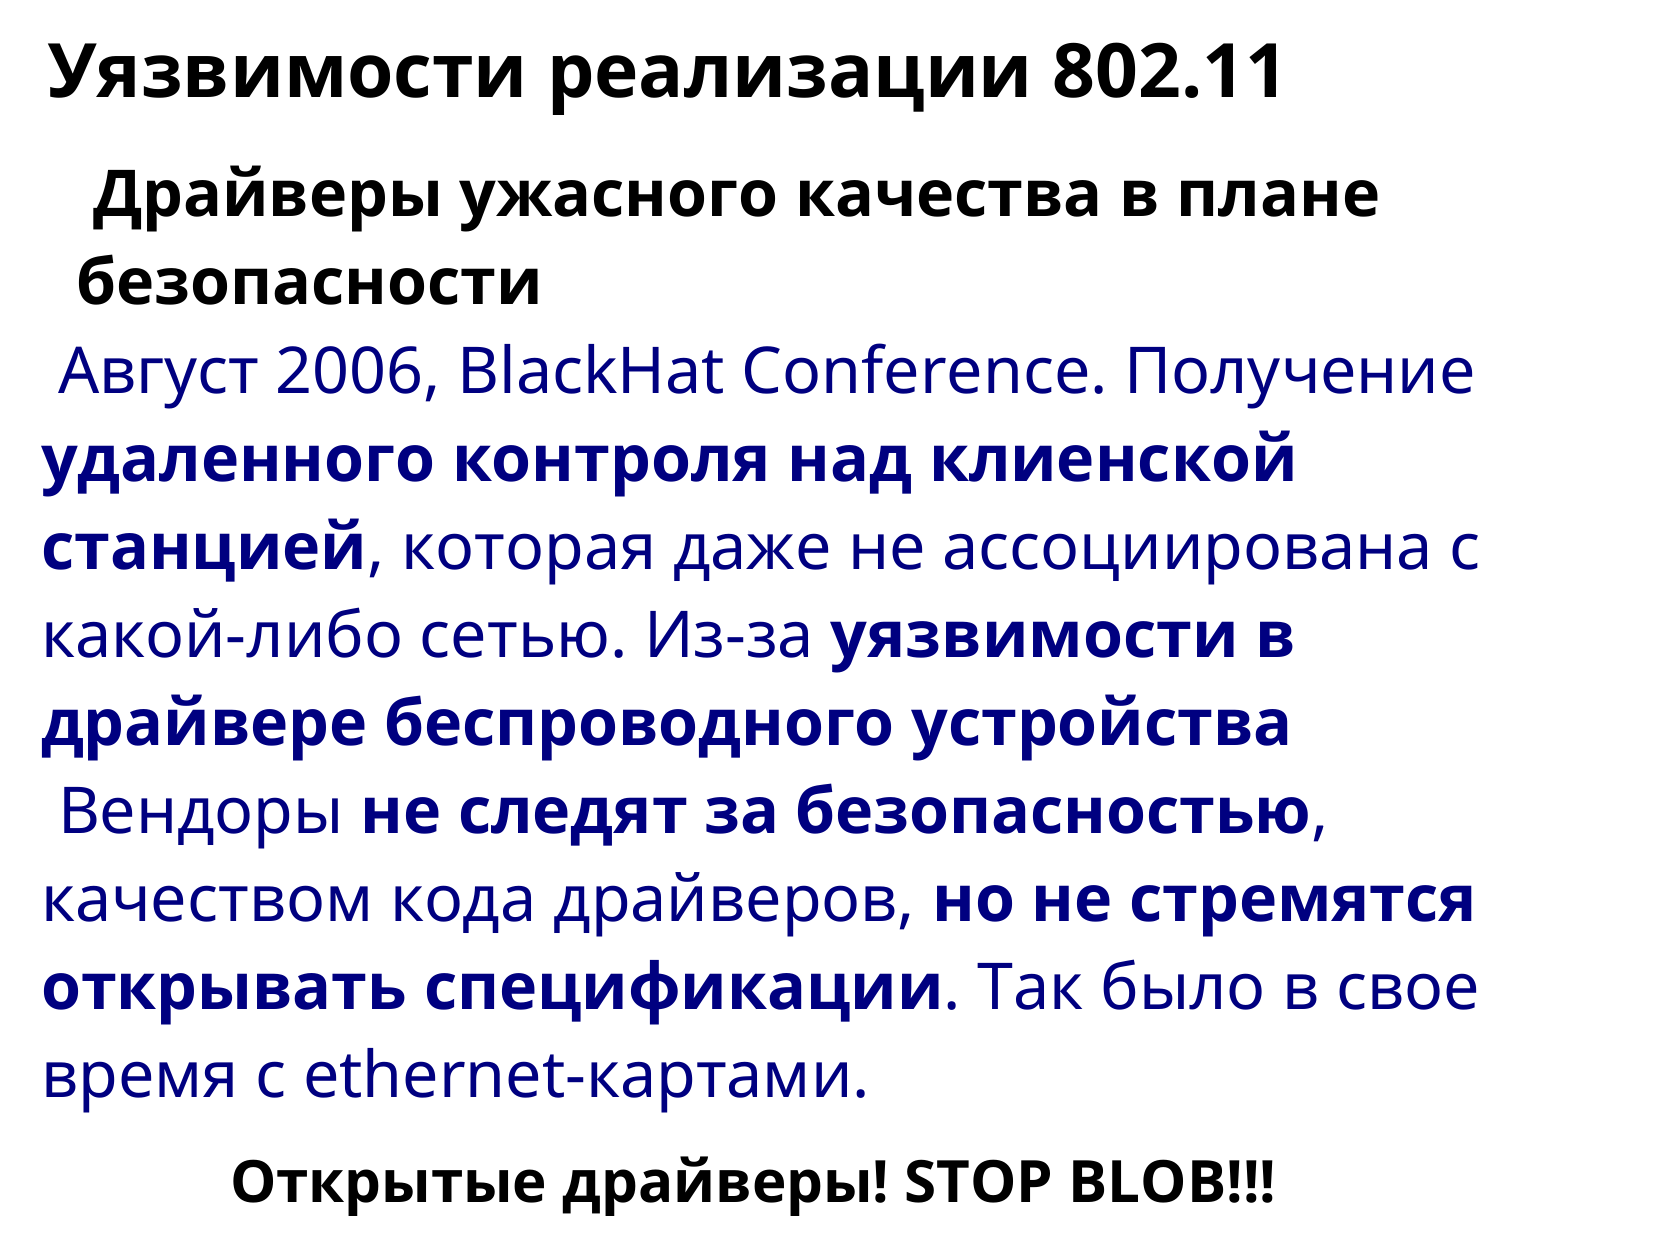

Уязвимости реализации 802.11
 Драйверы ужасного качества в плане безопасности
 Август 2006, BlackHat Conference. Получение удаленного контроля над клиенской станцией, которая даже не ассоциирована с какой-либо сетью. Из-за уязвимости в драйвере беспроводного устройства
 Вендоры не следят за безопасностью, качеством кода драйверов, но не стремятся открывать спецификации. Так было в свое время с ethernet-картами.
Открытые драйверы! STOP BLOB!!!